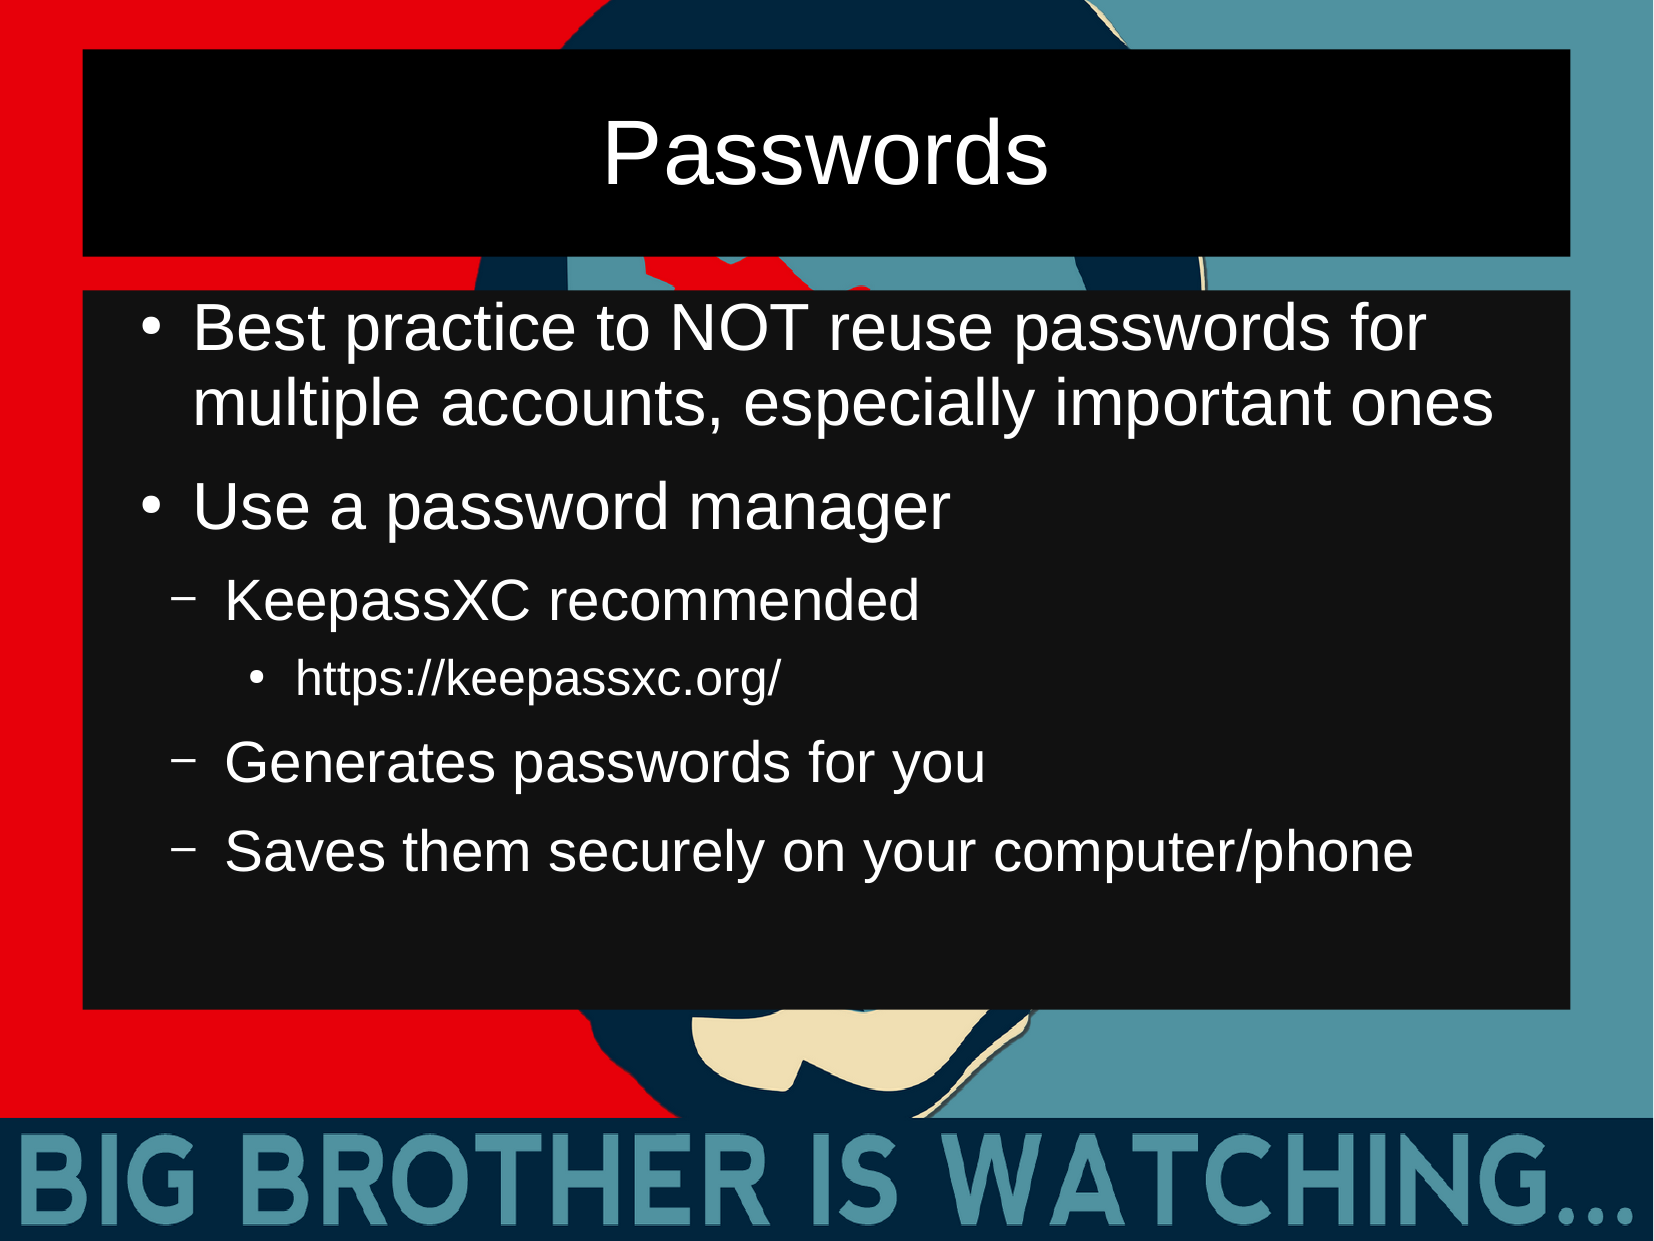

# Passwords
Best practice to NOT reuse passwords for multiple accounts, especially important ones
Use a password manager
KeepassXC recommended
https://keepassxc.org/
Generates passwords for you
Saves them securely on your computer/phone